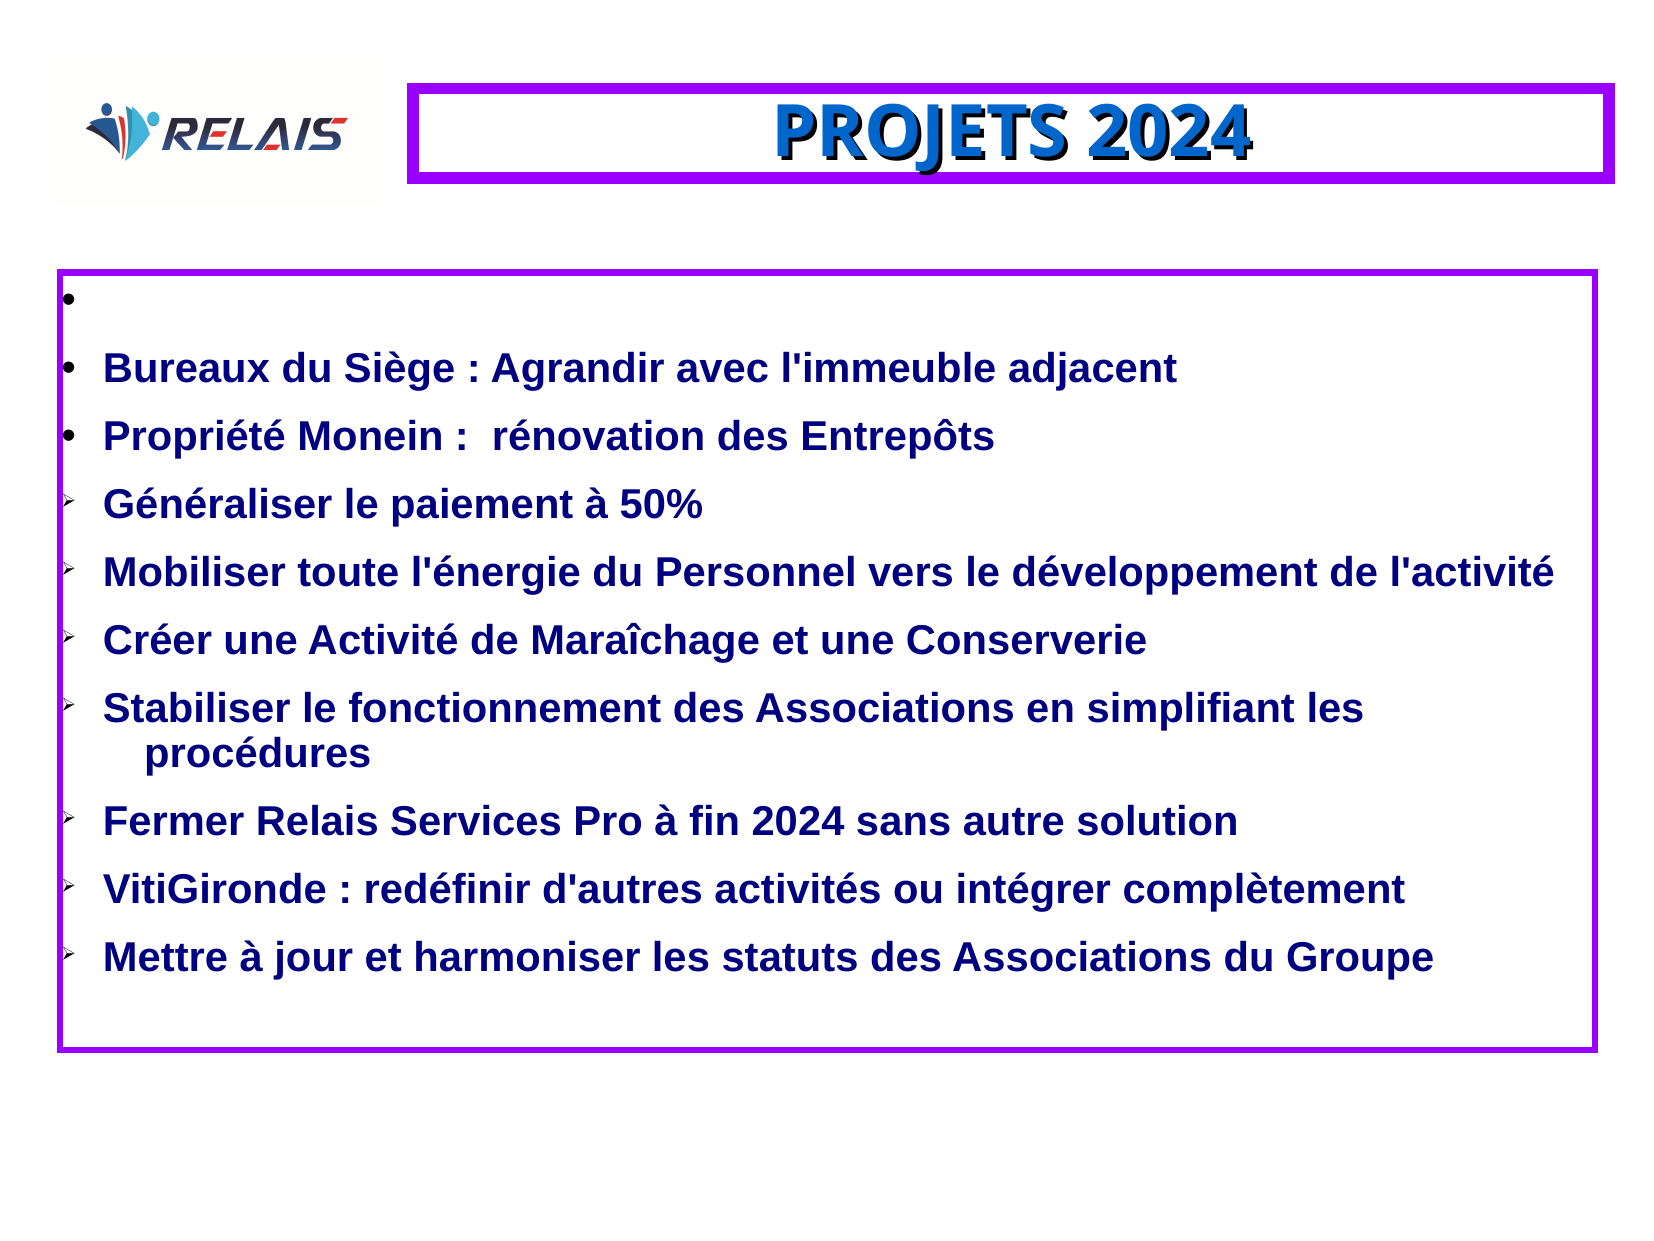

# PROJETS 2024
Bureaux du Siège : Agrandir avec l'immeuble adjacent
Propriété Monein : rénovation des Entrepôts
Généraliser le paiement à 50%
Mobiliser toute l'énergie du Personnel vers le développement de l'activité
Créer une Activité de Maraîchage et une Conserverie
Stabiliser le fonctionnement des Associations en simplifiant les procédures
Fermer Relais Services Pro à fin 2024 sans autre solution
VitiGironde : redéfinir d'autres activités ou intégrer complètement
Mettre à jour et harmoniser les statuts des Associations du Groupe